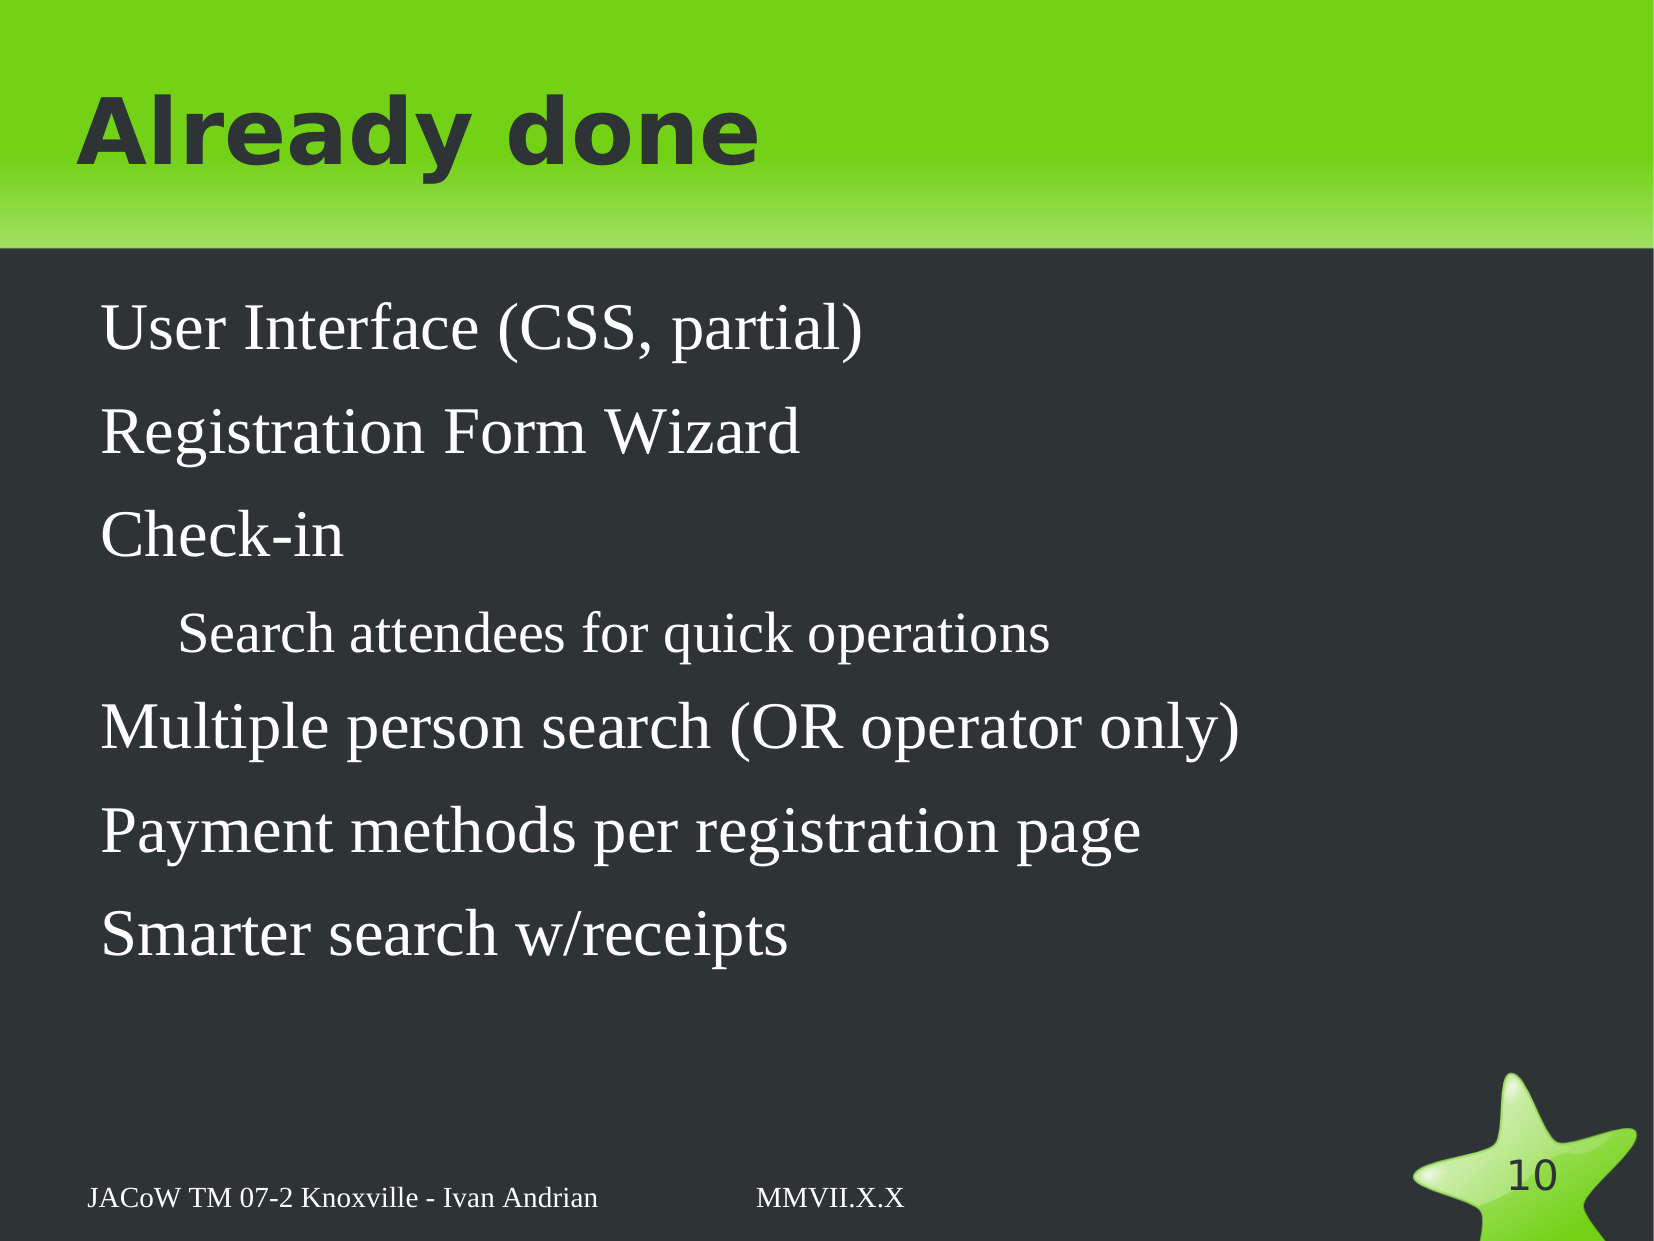

# Already done
User Interface (CSS, partial)
Registration Form Wizard
Check-in
Search attendees for quick operations
Multiple person search (OR operator only)
Payment methods per registration page
Smarter search w/receipts
10
MMVII.X.X
JACoW TM 07-2 Knoxville - Ivan Andrian